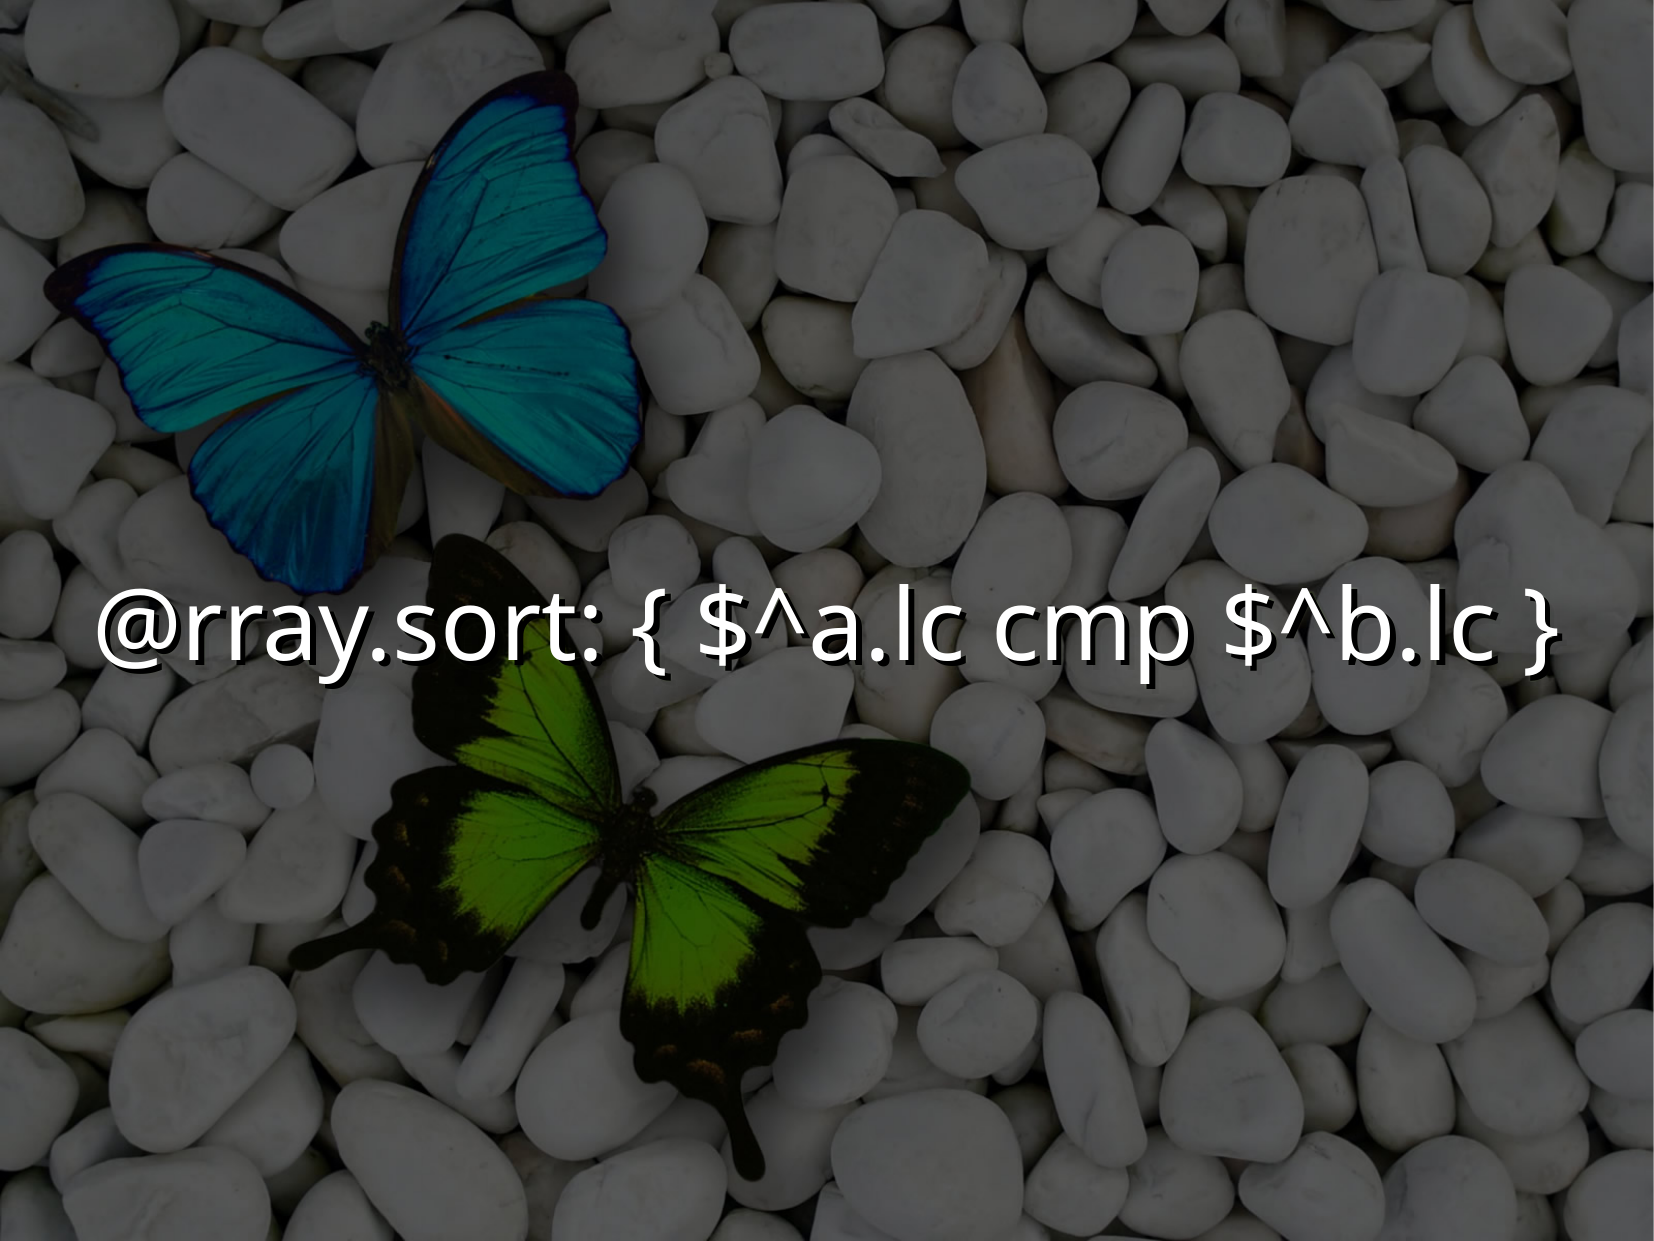

#
@rray.sort: { $^a.lc cmp $^b.lc }